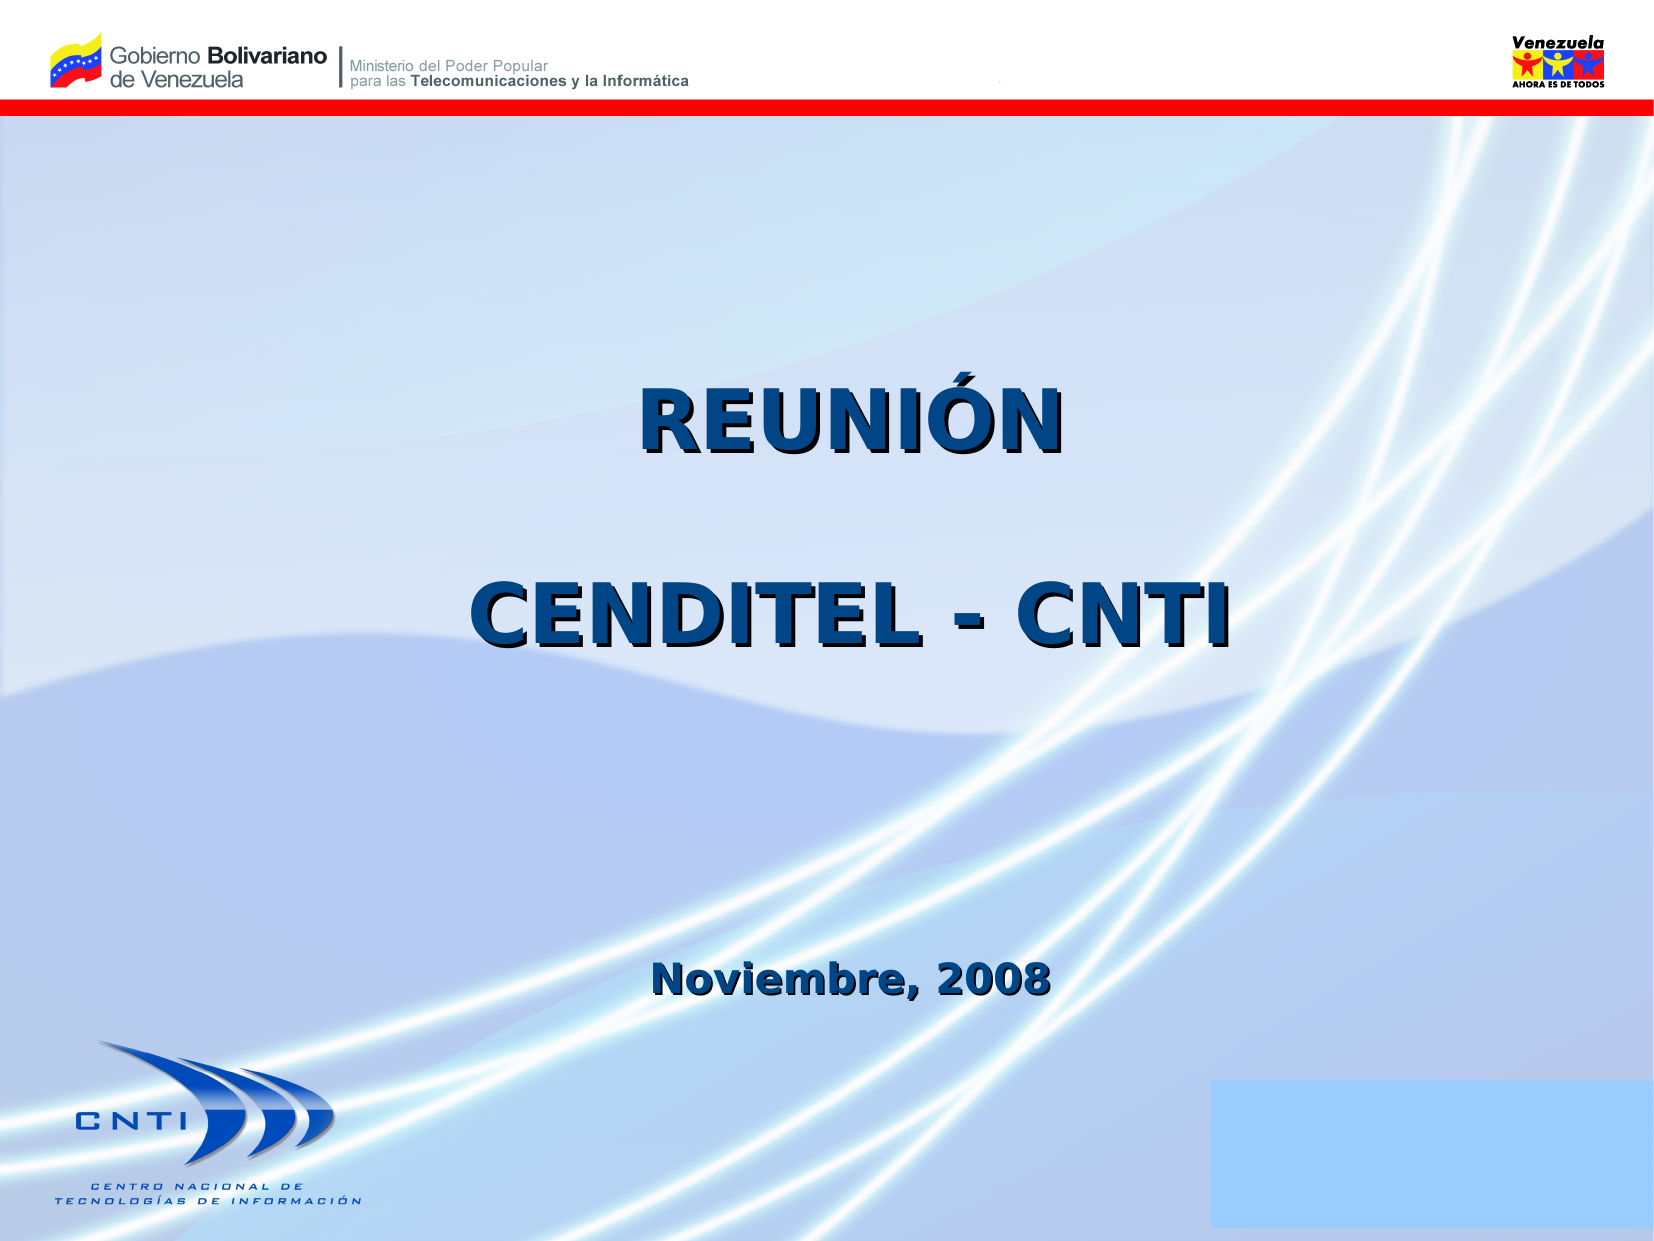

# REUNIÓN
CENDITEL - CNTI
Noviembre, 2008